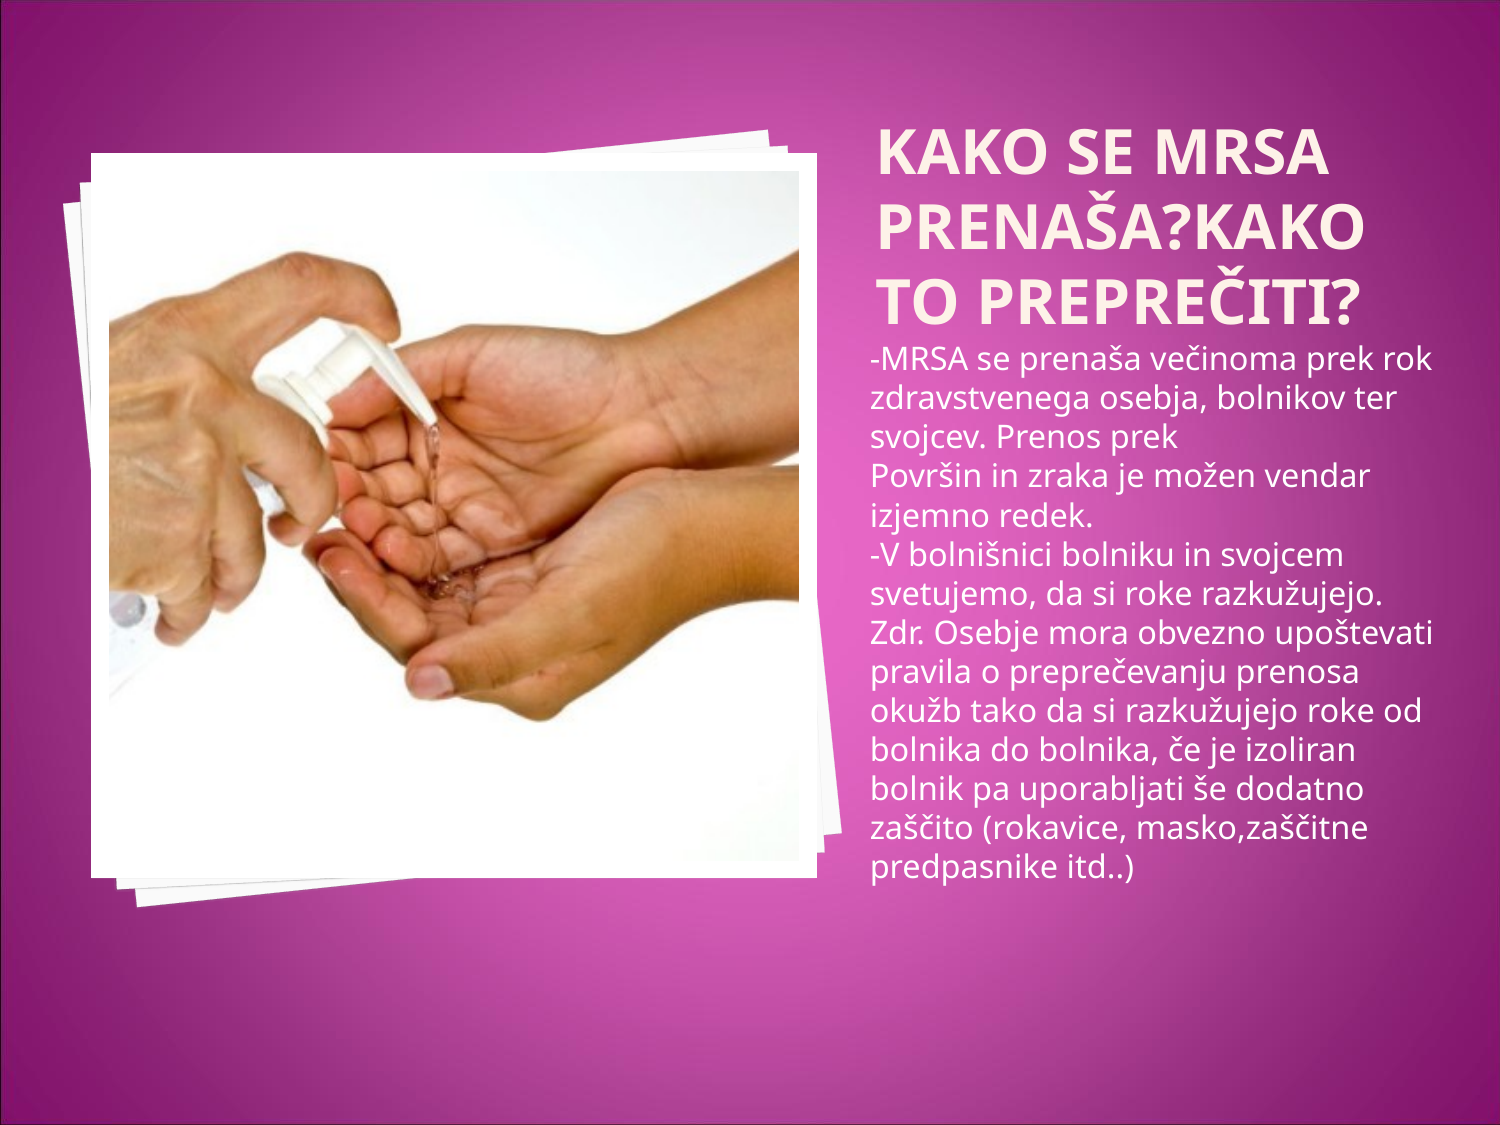

# Kako se mrsa prenaša?kako to preprečiti?
-MRSA se prenaša večinoma prek rok zdravstvenega osebja, bolnikov ter svojcev. Prenos prek
Površin in zraka je možen vendar izjemno redek.
-V bolnišnici bolniku in svojcem svetujemo, da si roke razkužujejo.
Zdr. Osebje mora obvezno upoštevati pravila o preprečevanju prenosa okužb tako da si razkužujejo roke od bolnika do bolnika, če je izoliran bolnik pa uporabljati še dodatno zaščito (rokavice, masko,zaščitne predpasnike itd..)